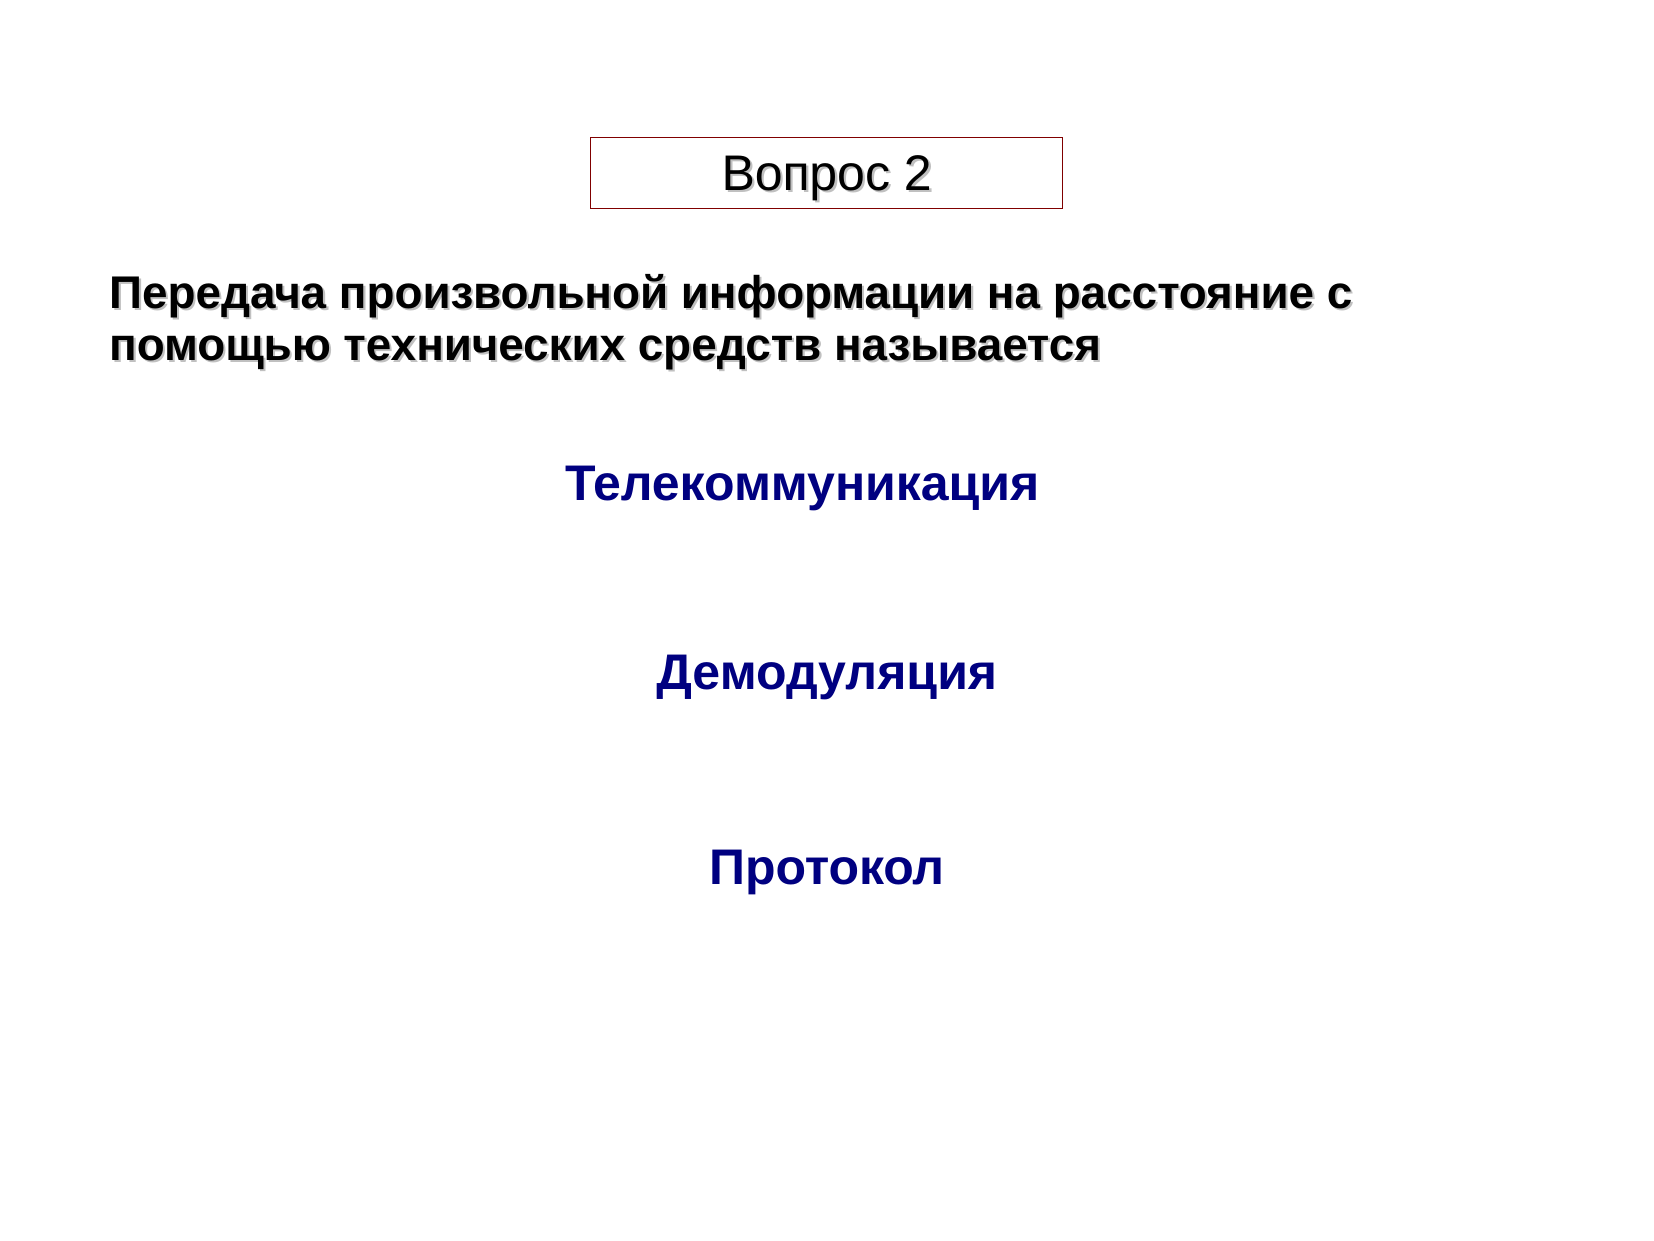

Вопрос 2
Передача произвольной информации на расстояние с помощью технических средств называется
Телекоммуникация
Демодуляция
Протокол